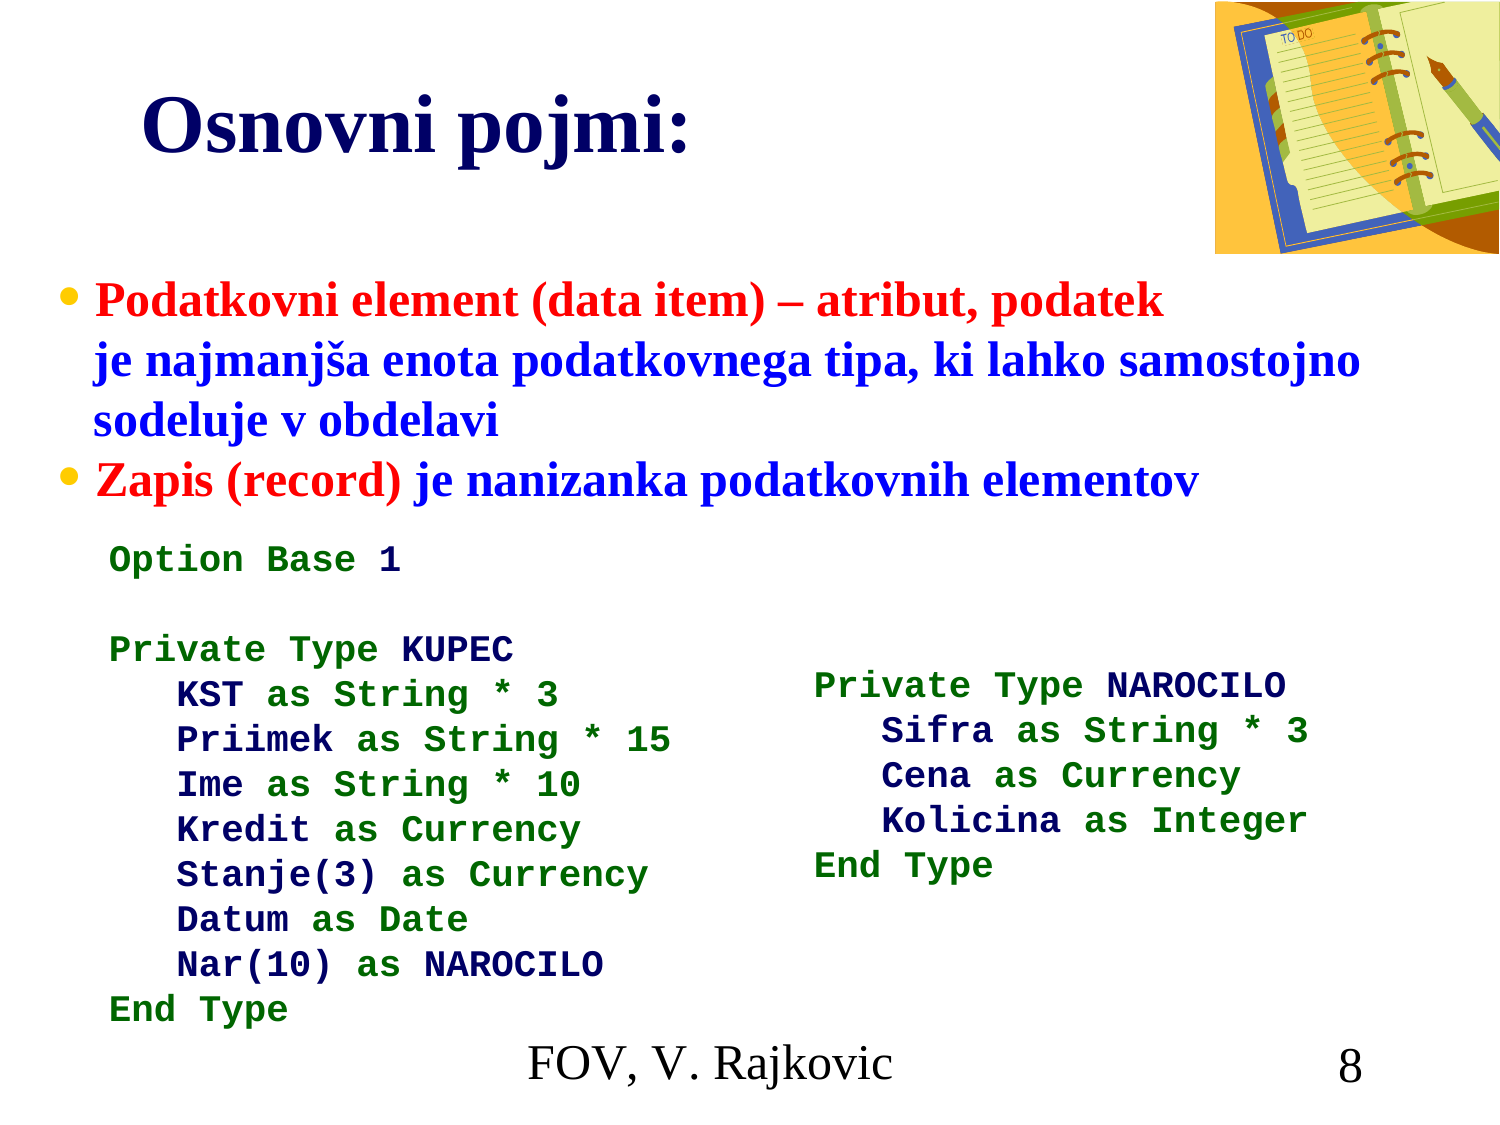

Osnovni pojmi:
 Podatkovni element (data item) – atribut, podatek
 je najmanjša enota podatkovnega tipa, ki lahko samostojno
 sodeluje v obdelavi
 Zapis (record) je nanizanka podatkovnih elementov
Option Base 1
Private Type KUPEC
 KST as String * 3
 Priimek as String * 15
 Ime as String * 10
 Kredit as Currency
 Stanje(3) as Currency
 Datum as Date
 Nar(10) as NAROCILO
End Type
Private Type NAROCILO
 Sifra as String * 3
 Cena as Currency
 Kolicina as Integer
End Type
FOV, V. Rajkovic
8